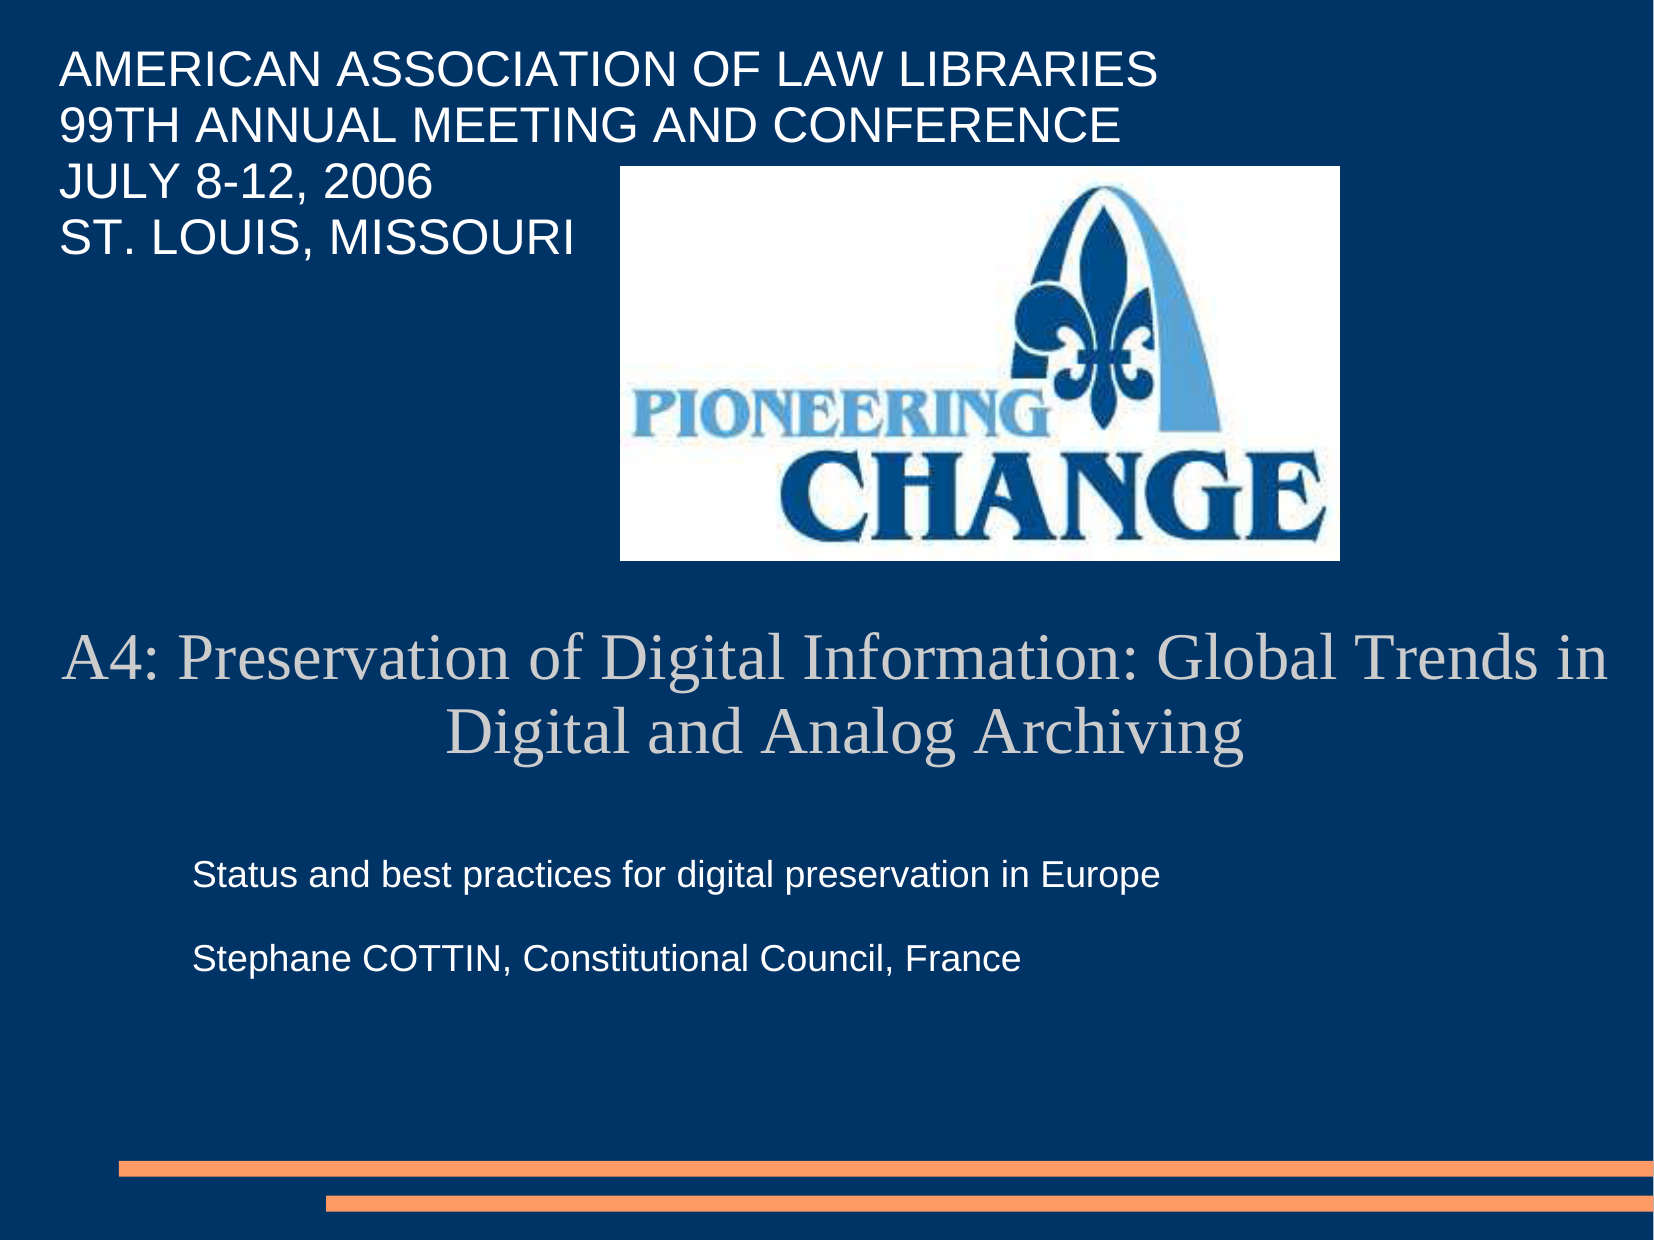

AMERICAN ASSOCIATION OF LAW LIBRARIES
99TH ANNUAL MEETING AND CONFERENCE
JULY 8-12, 2006
ST. LOUIS, MISSOURI
 A4: Preservation of Digital Information: Global Trends in Digital and Analog Archiving
Status and best practices for digital preservation in Europe
Stephane COTTIN, Constitutional Council, France